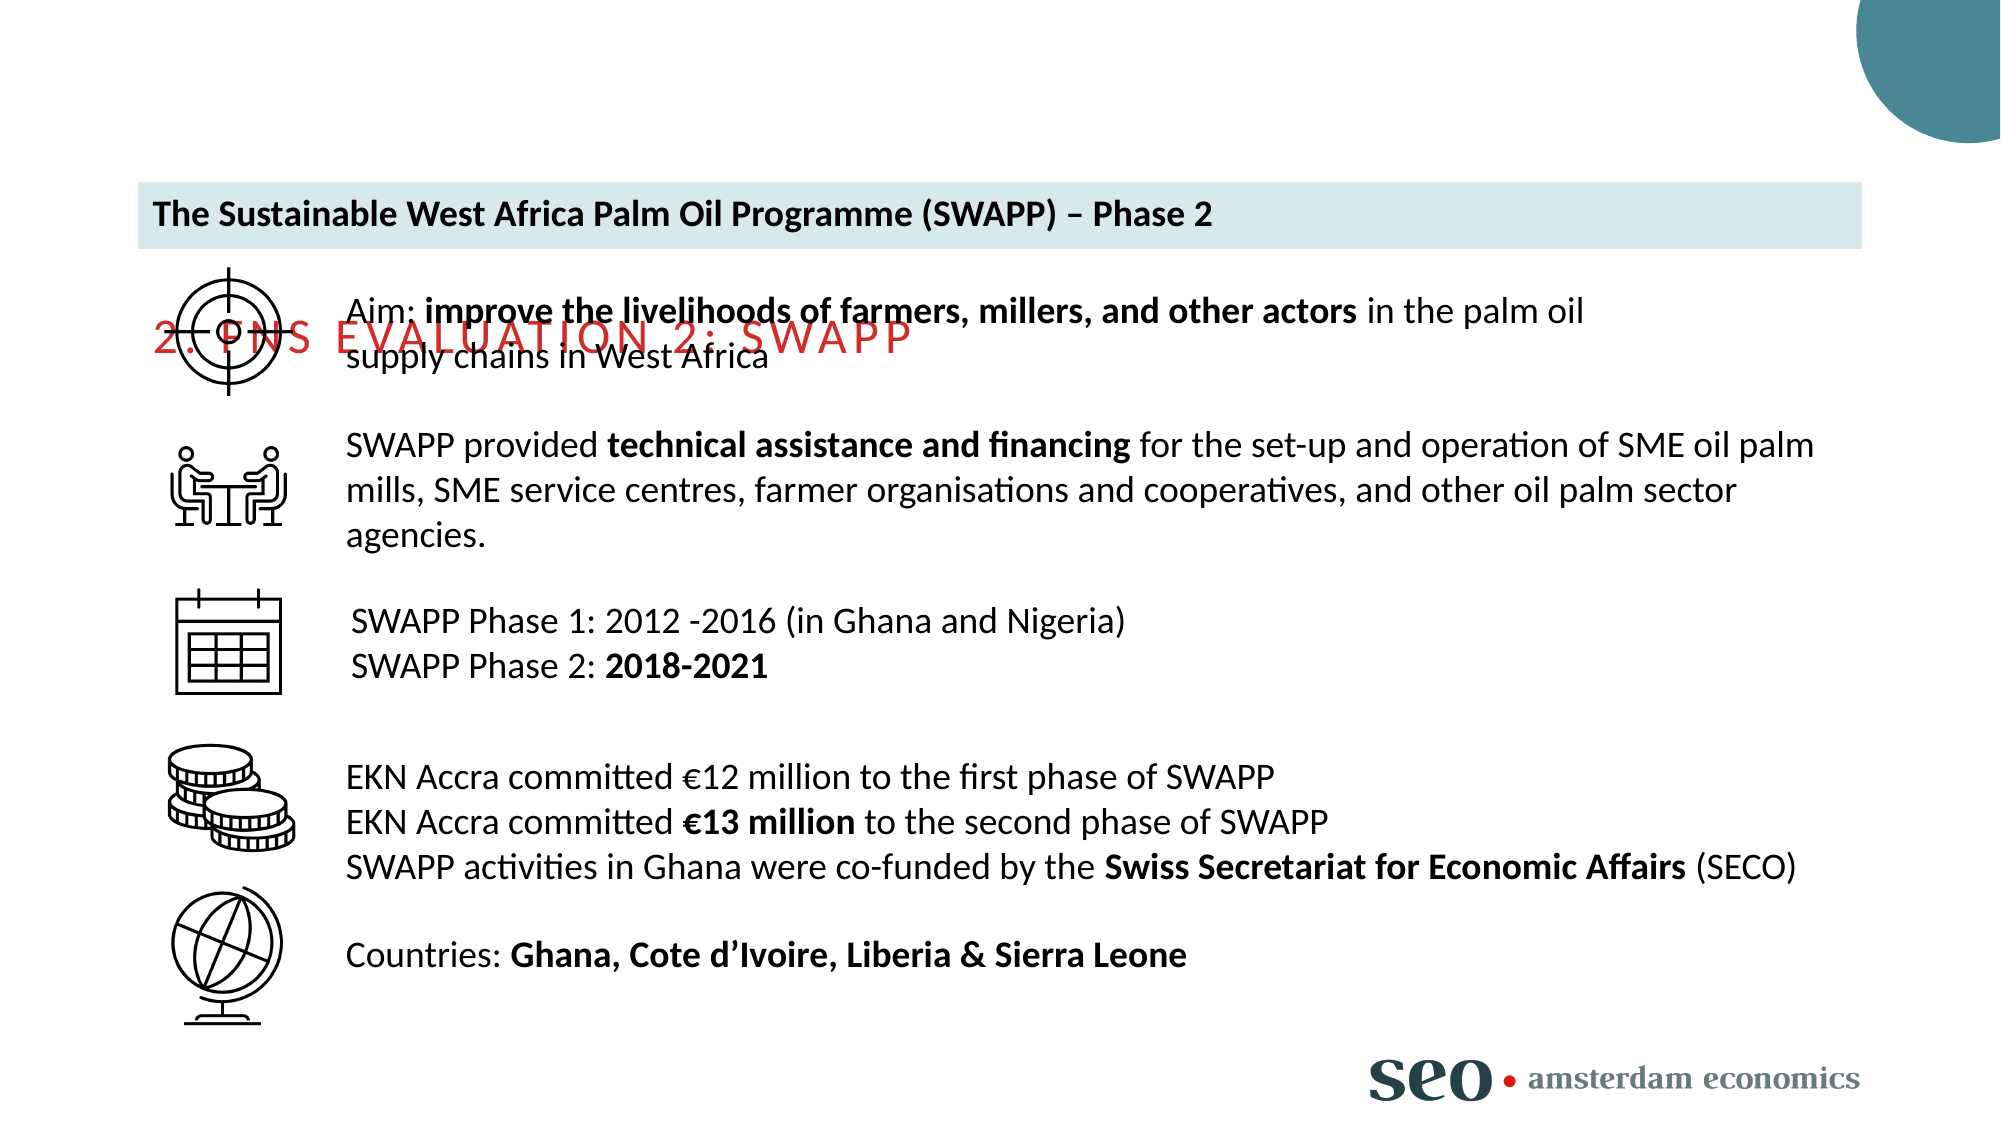

The Sustainable West Africa Palm Oil Programme (SWAPP) – Phase 2
Aim: improve the livelihoods of farmers, millers, and other actors in the palm oil supply chains in West Africa
# 2. FNS EVALUATION 2: SWAPP
SWAPP provided technical assistance and financing for the set-up and operation of SME oil palm mills, SME service centres, farmer organisations and cooperatives, and other oil palm sector agencies.
SWAPP Phase 1: 2012 -2016 (in Ghana and Nigeria) SWAPP Phase 2: 2018-2021
EKN Accra committed €12 million to the first phase of SWAPP
EKN Accra committed €13 million to the second phase of SWAPP
SWAPP activities in Ghana were co-funded by the Swiss Secretariat for Economic Affairs (SECO)
Countries: Ghana, Cote d’Ivoire, Liberia & Sierra Leone